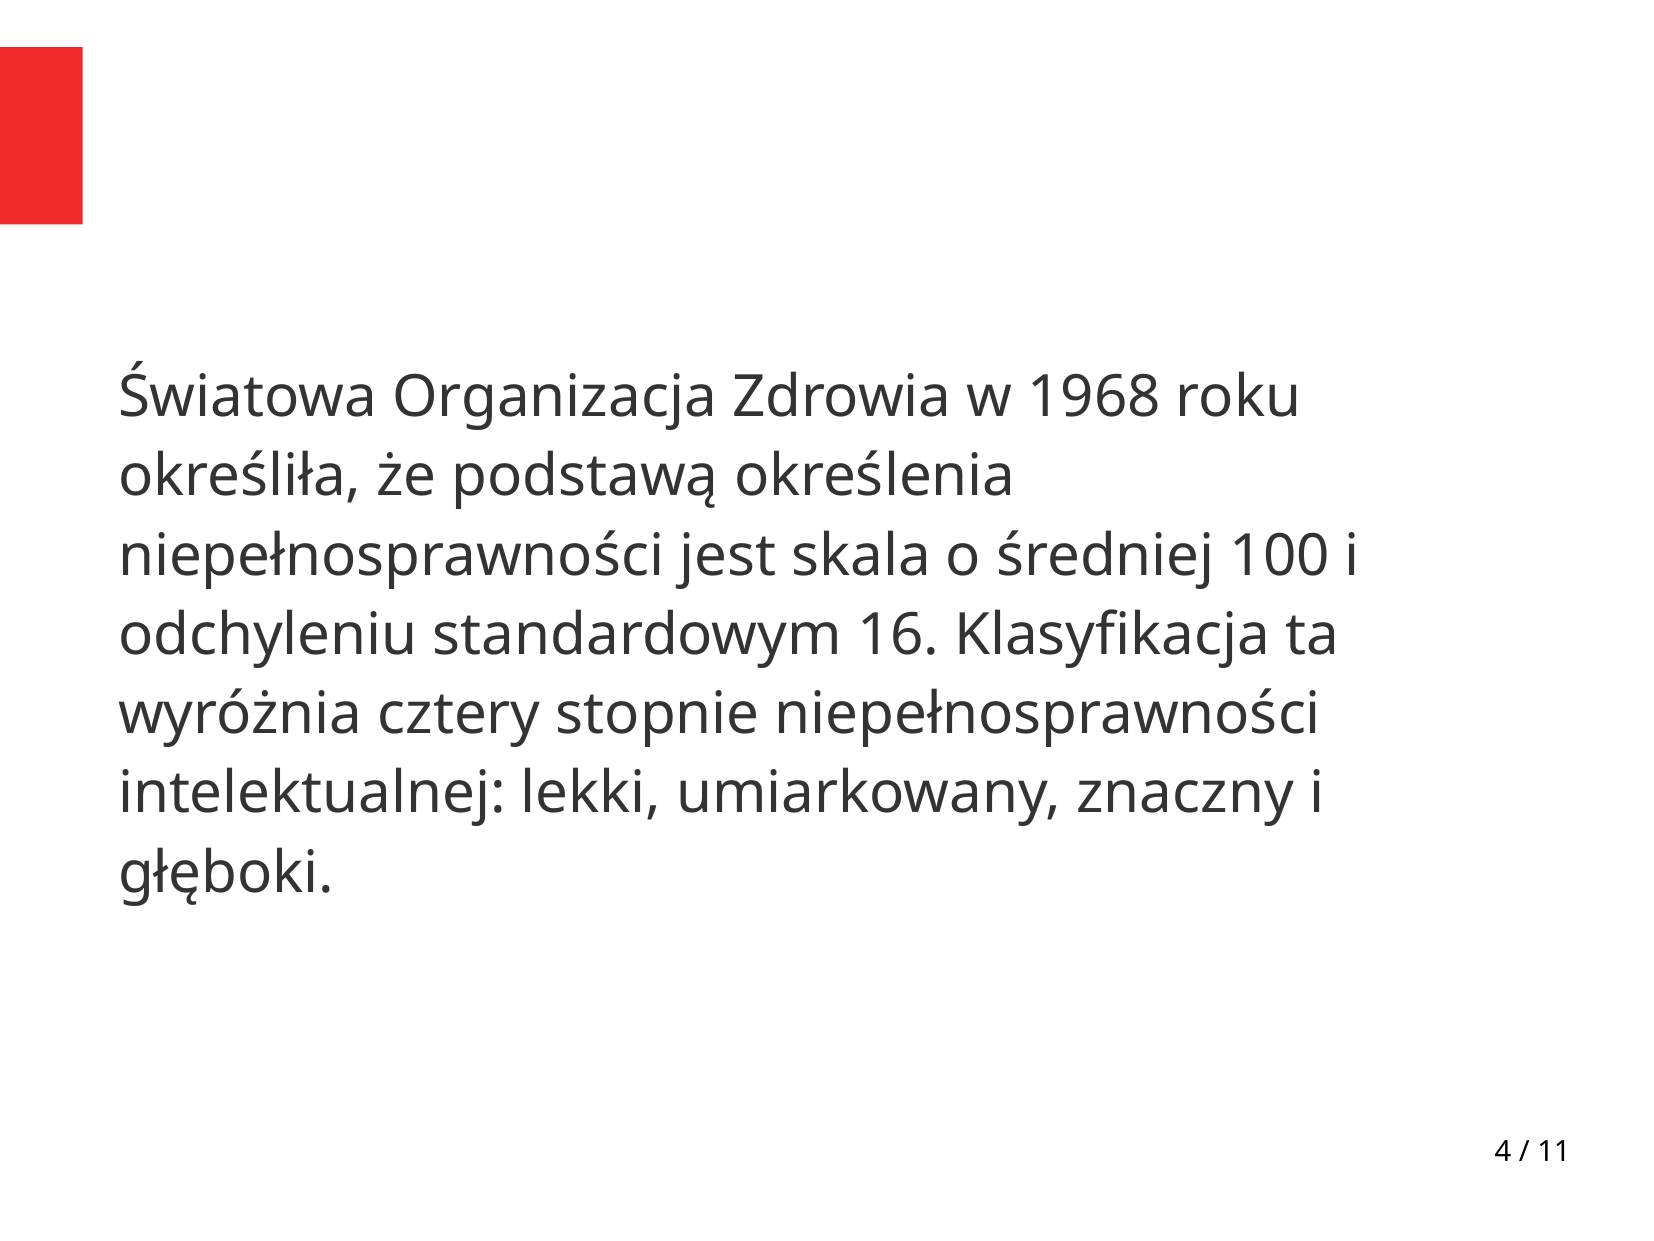

#
Światowa Organizacja Zdrowia w 1968 roku określiła, że podstawą określenia niepełnosprawności jest skala o średniej 100 i odchyleniu standardowym 16. Klasyfikacja ta wyróżnia cztery stopnie niepełnosprawności intelektualnej: lekki, umiarkowany, znaczny i głęboki.
4